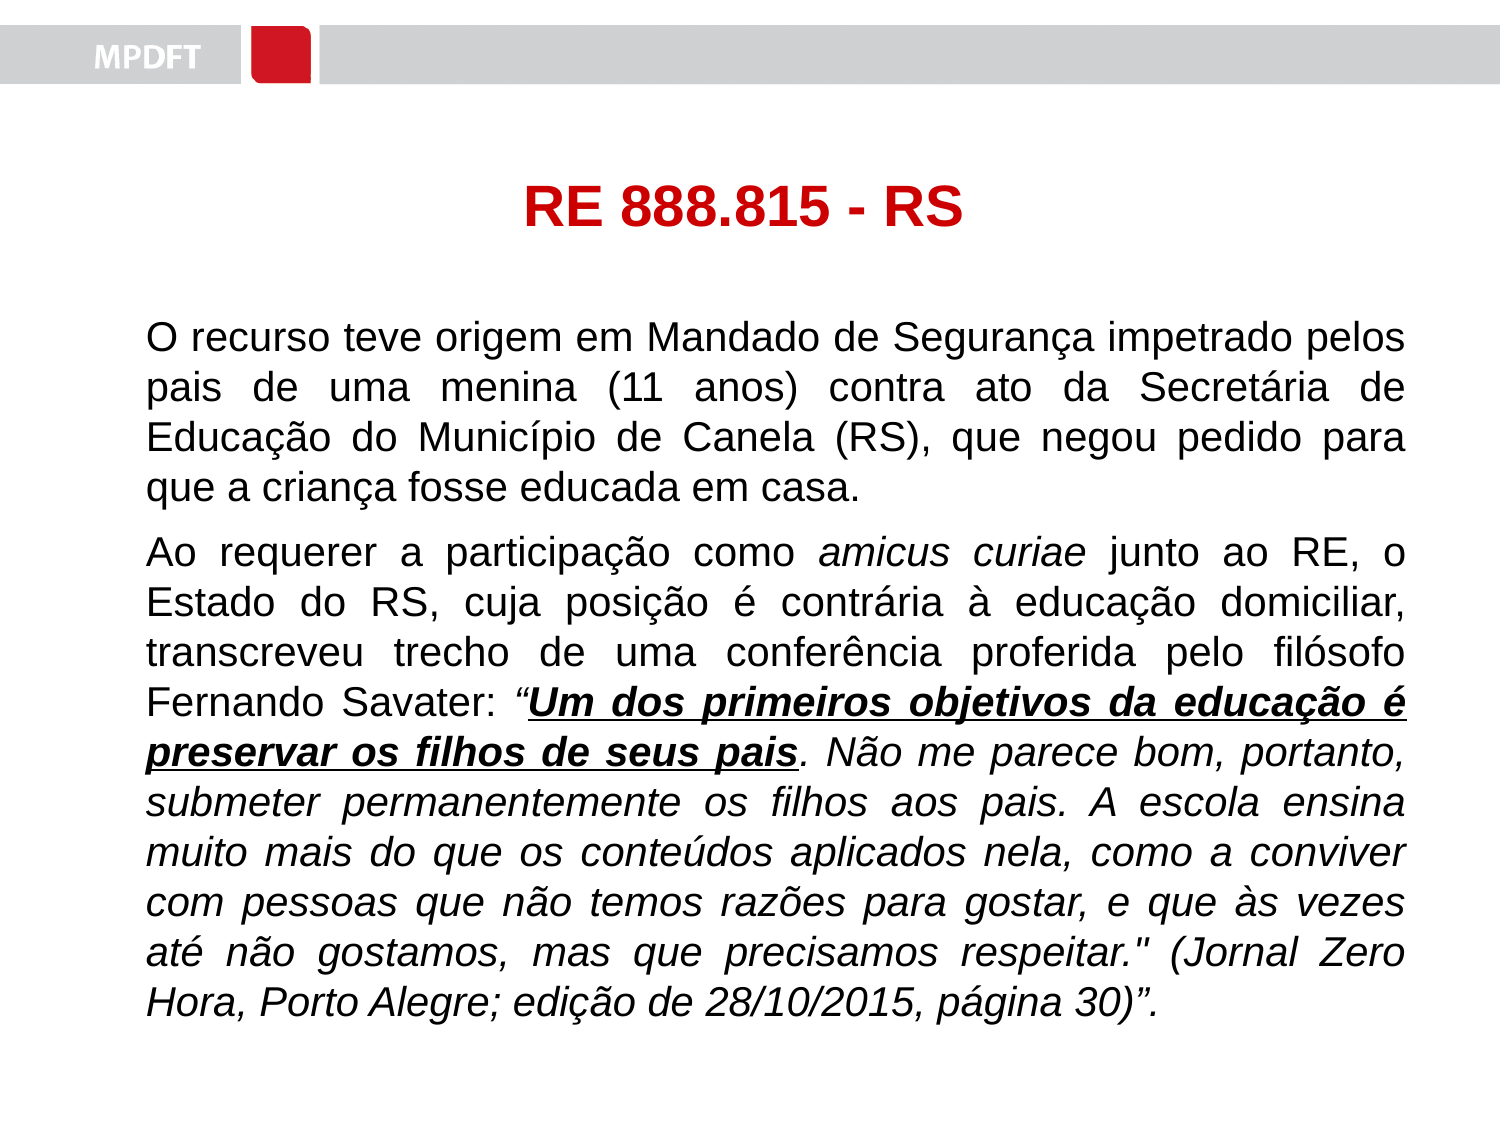

RE 888.815 - RS
O recurso teve origem em Mandado de Segurança impetrado pelos pais de uma menina (11 anos) contra ato da Secretária de Educação do Município de Canela (RS), que negou pedido para que a criança fosse educada em casa.
Ao requerer a participação como amicus curiae junto ao RE, o Estado do RS, cuja posição é contrária à educação domiciliar, transcreveu trecho de uma conferência proferida pelo filósofo Fernando Savater: “Um dos primeiros objetivos da educação é preservar os filhos de seus pais. Não me parece bom, portanto, submeter permanentemente os filhos aos pais. A escola ensina muito mais do que os conteúdos aplicados nela, como a conviver com pessoas que não temos razões para gostar, e que às vezes até não gostamos, mas que precisamos respeitar." (Jornal Zero Hora, Porto Alegre; edição de 28/10/2015, página 30)”.